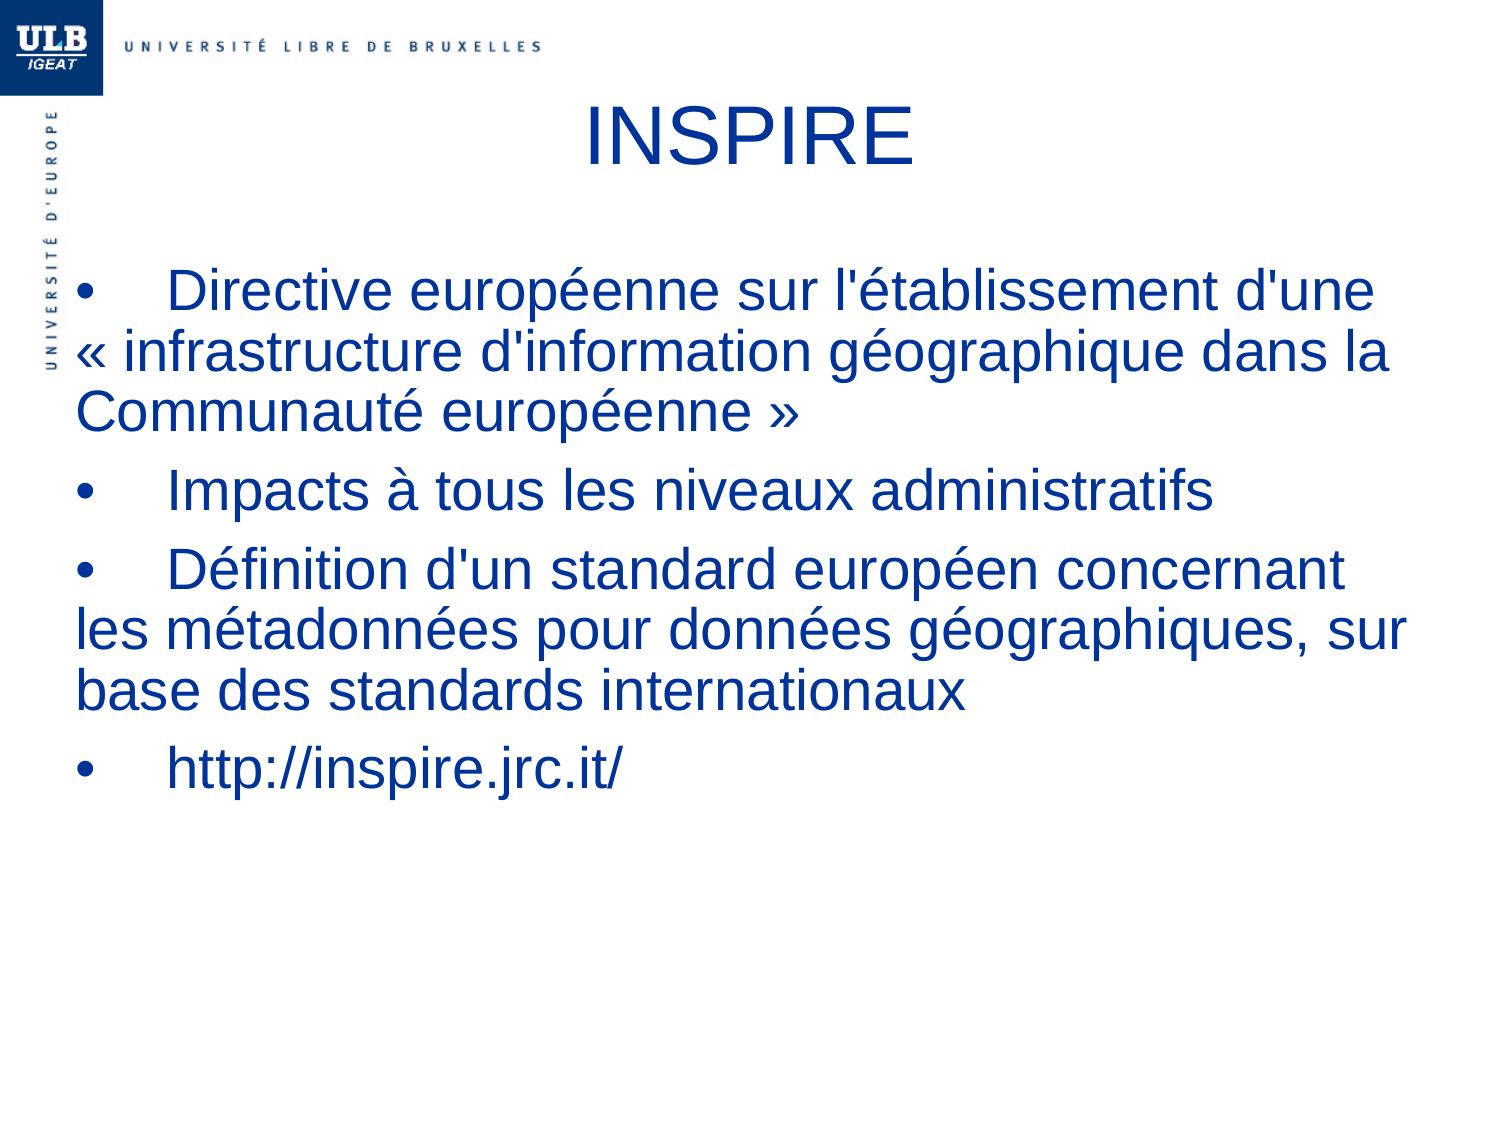

# INSPIRE
•	Directive européenne sur l'établissement d'une « infrastructure d'information géographique dans la Communauté européenne »
•	Impacts à tous les niveaux administratifs
•	Définition d'un standard européen concernant les métadonnées pour données géographiques, sur base des standards internationaux
•	http://inspire.jrc.it/